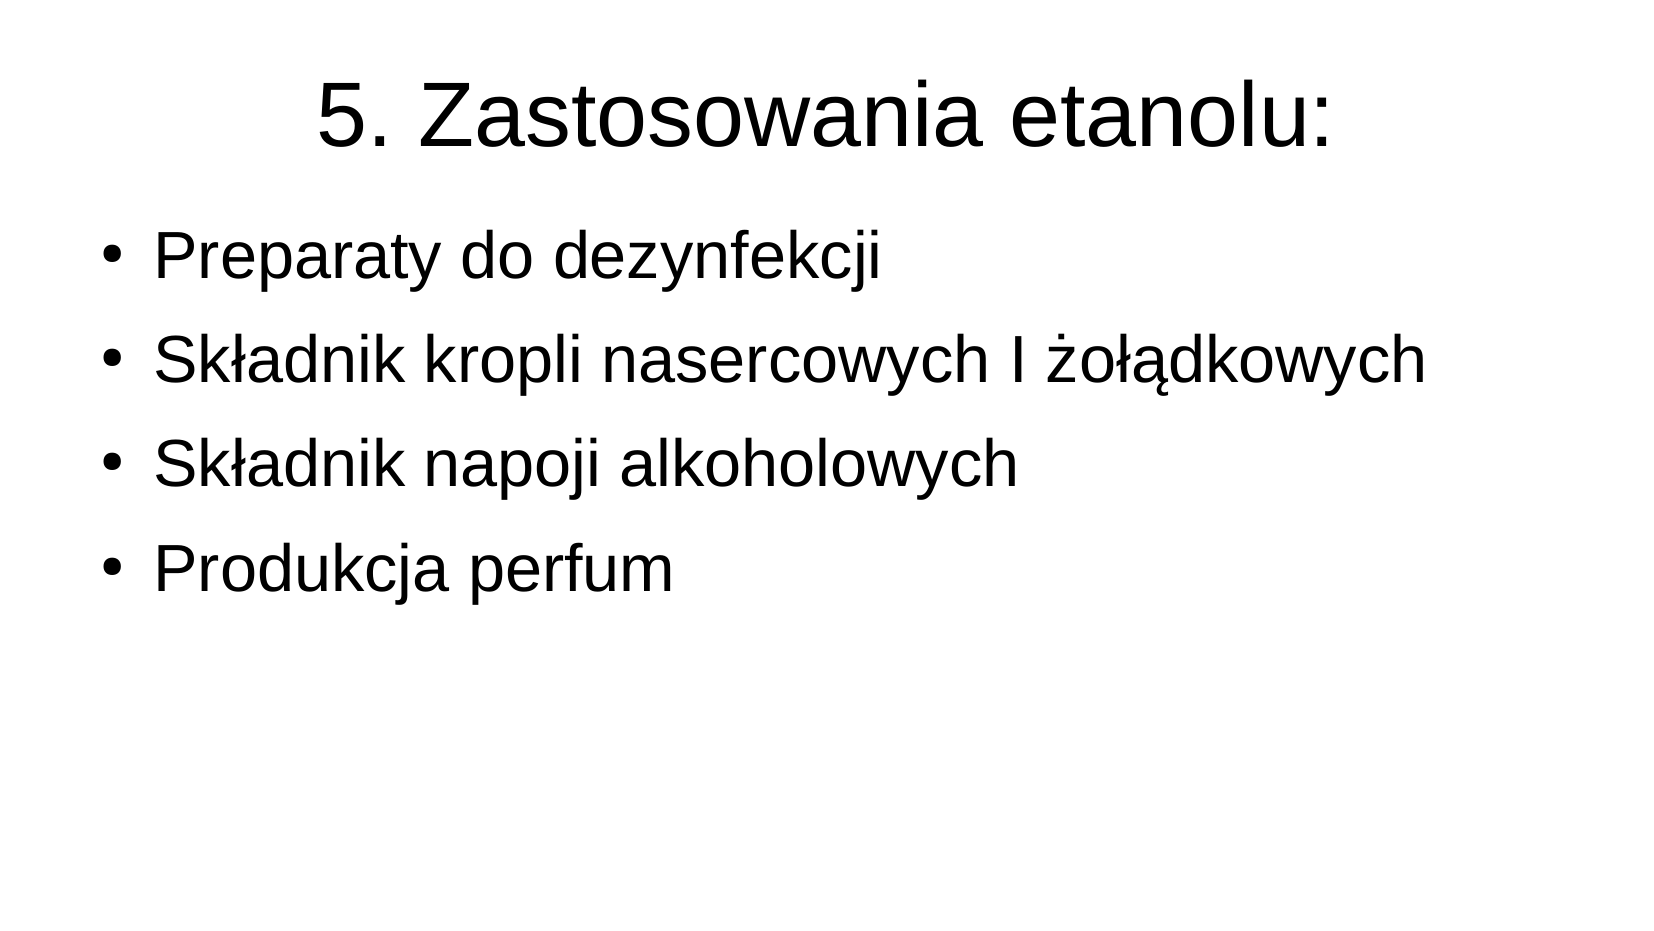

# 5. Zastosowania etanolu:
Preparaty do dezynfekcji
Składnik kropli nasercowych I żołądkowych
Składnik napoji alkoholowych
Produkcja perfum